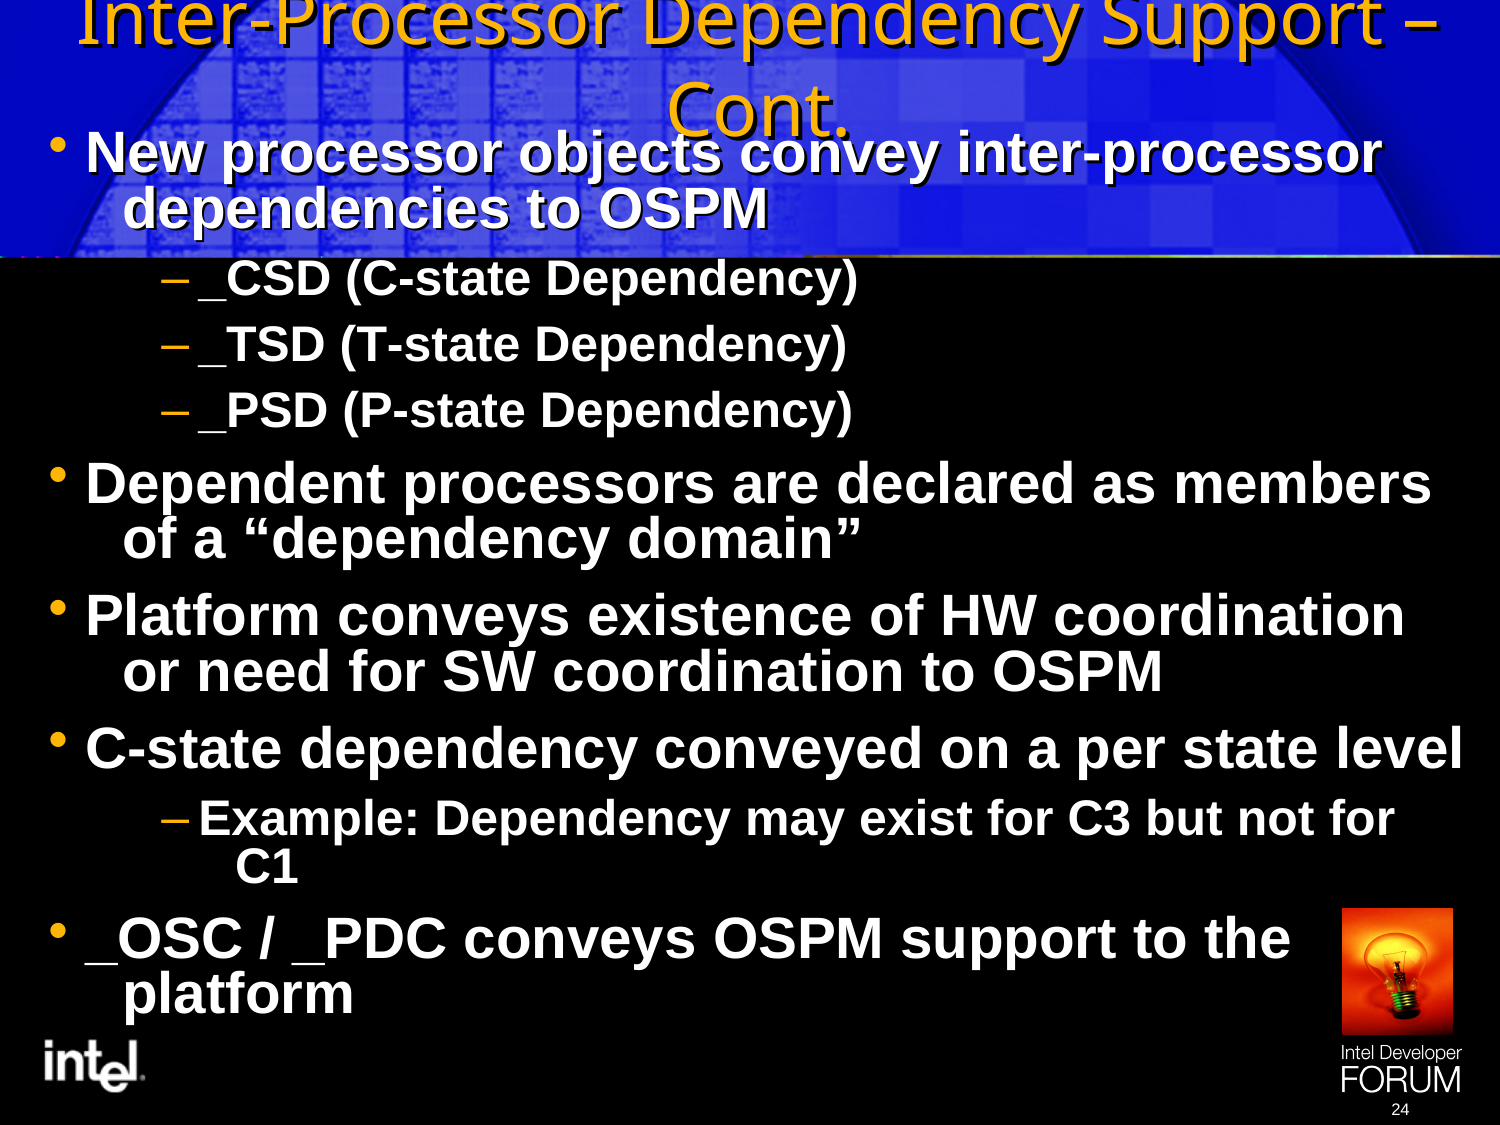

# Inter-Processor Dependency Support – Cont.
New processor objects convey inter-processor dependencies to OSPM
_CSD (C-state Dependency)
_TSD (T-state Dependency)
_PSD (P-state Dependency)
Dependent processors are declared as members of a “dependency domain”
Platform conveys existence of HW coordination or need for SW coordination to OSPM
C-state dependency conveyed on a per state level
Example: Dependency may exist for C3 but not for C1
_OSC / _PDC conveys OSPM support to the platform